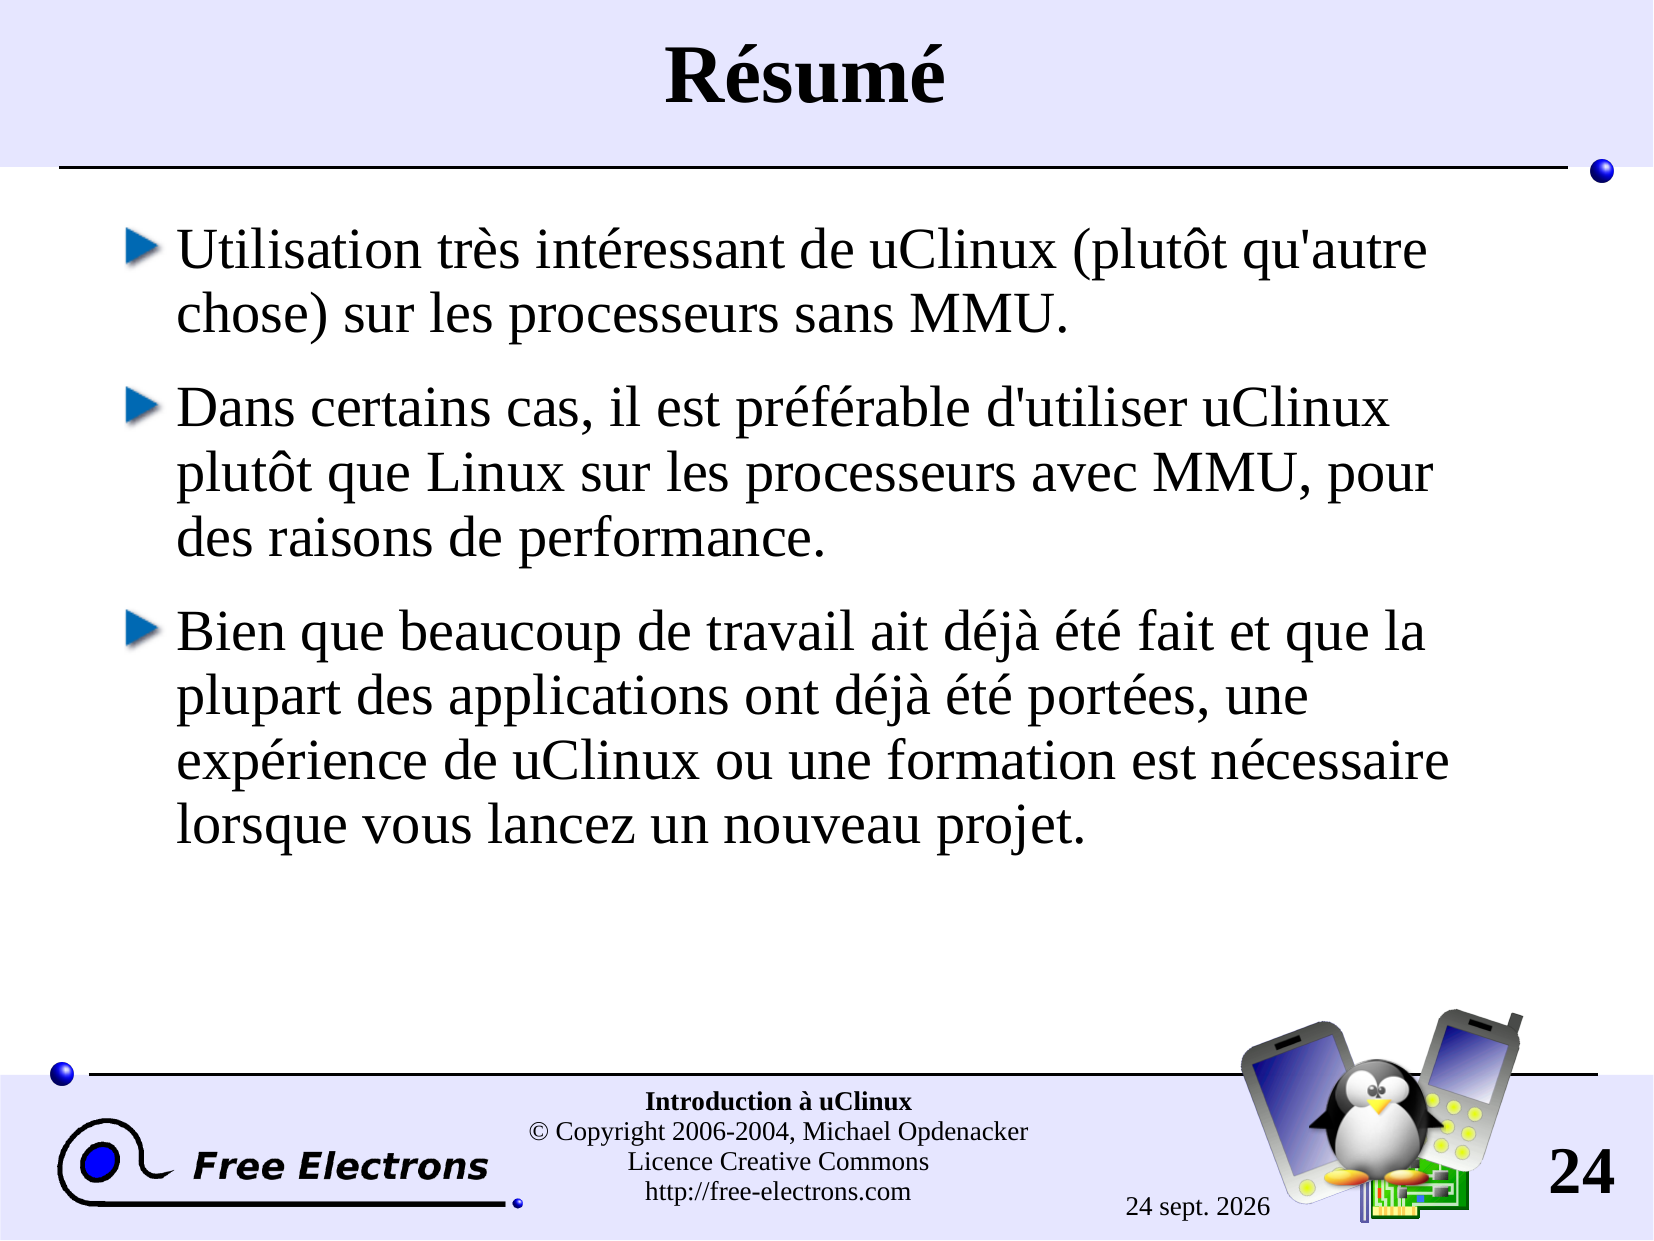

# Résumé
Utilisation très intéressant de uClinux (plutôt qu'autre chose) sur les processeurs sans MMU.
Dans certains cas, il est préférable d'utiliser uClinux plutôt que Linux sur les processeurs avec MMU, pour des raisons de performance.
Bien que beaucoup de travail ait déjà été fait et que la plupart des applications ont déjà été portées, une expérience de uClinux ou une formation est nécessaire lorsque vous lancez un nouveau projet.